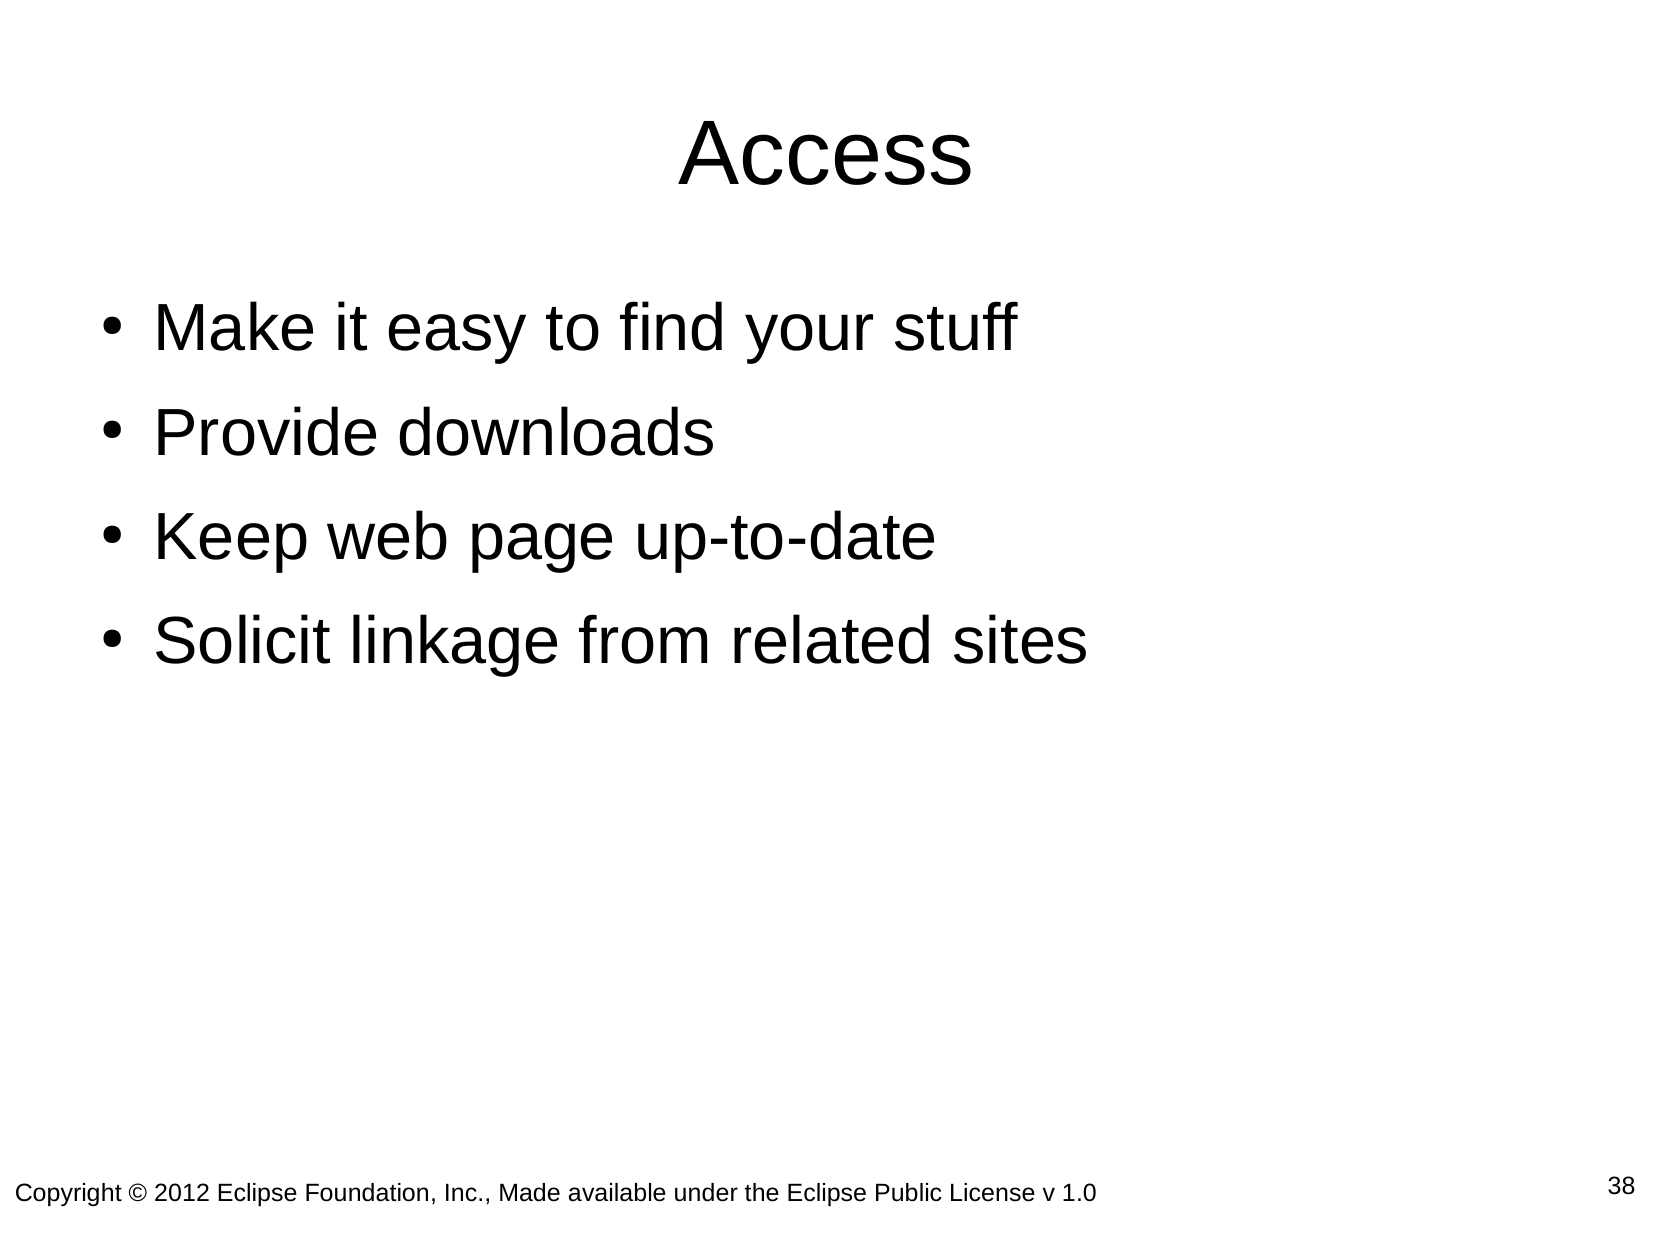

# Access
Make it easy to find your stuff
Provide downloads
Keep web page up-to-date
Solicit linkage from related sites
38